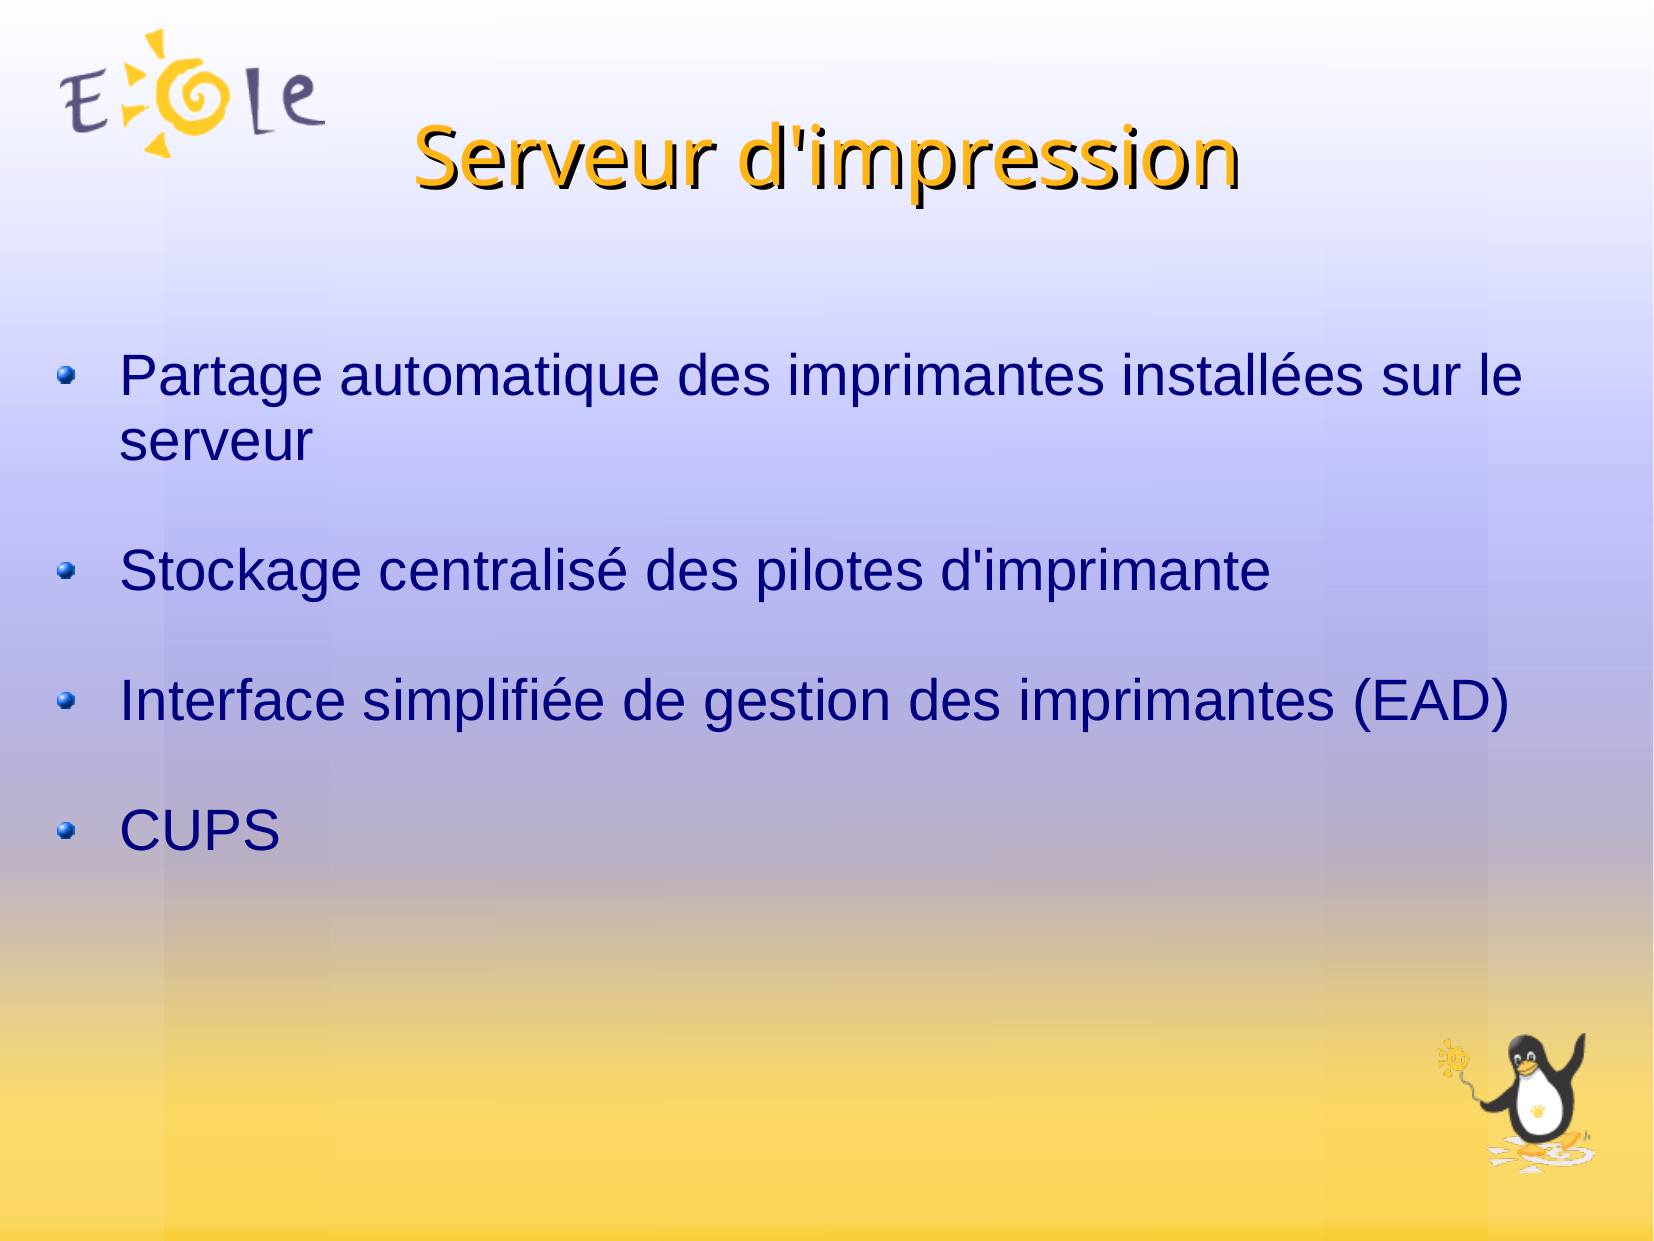

# Serveur d'impression
Partage automatique des imprimantes installées sur le serveur
Stockage centralisé des pilotes d'imprimante
Interface simplifiée de gestion des imprimantes (EAD)
CUPS